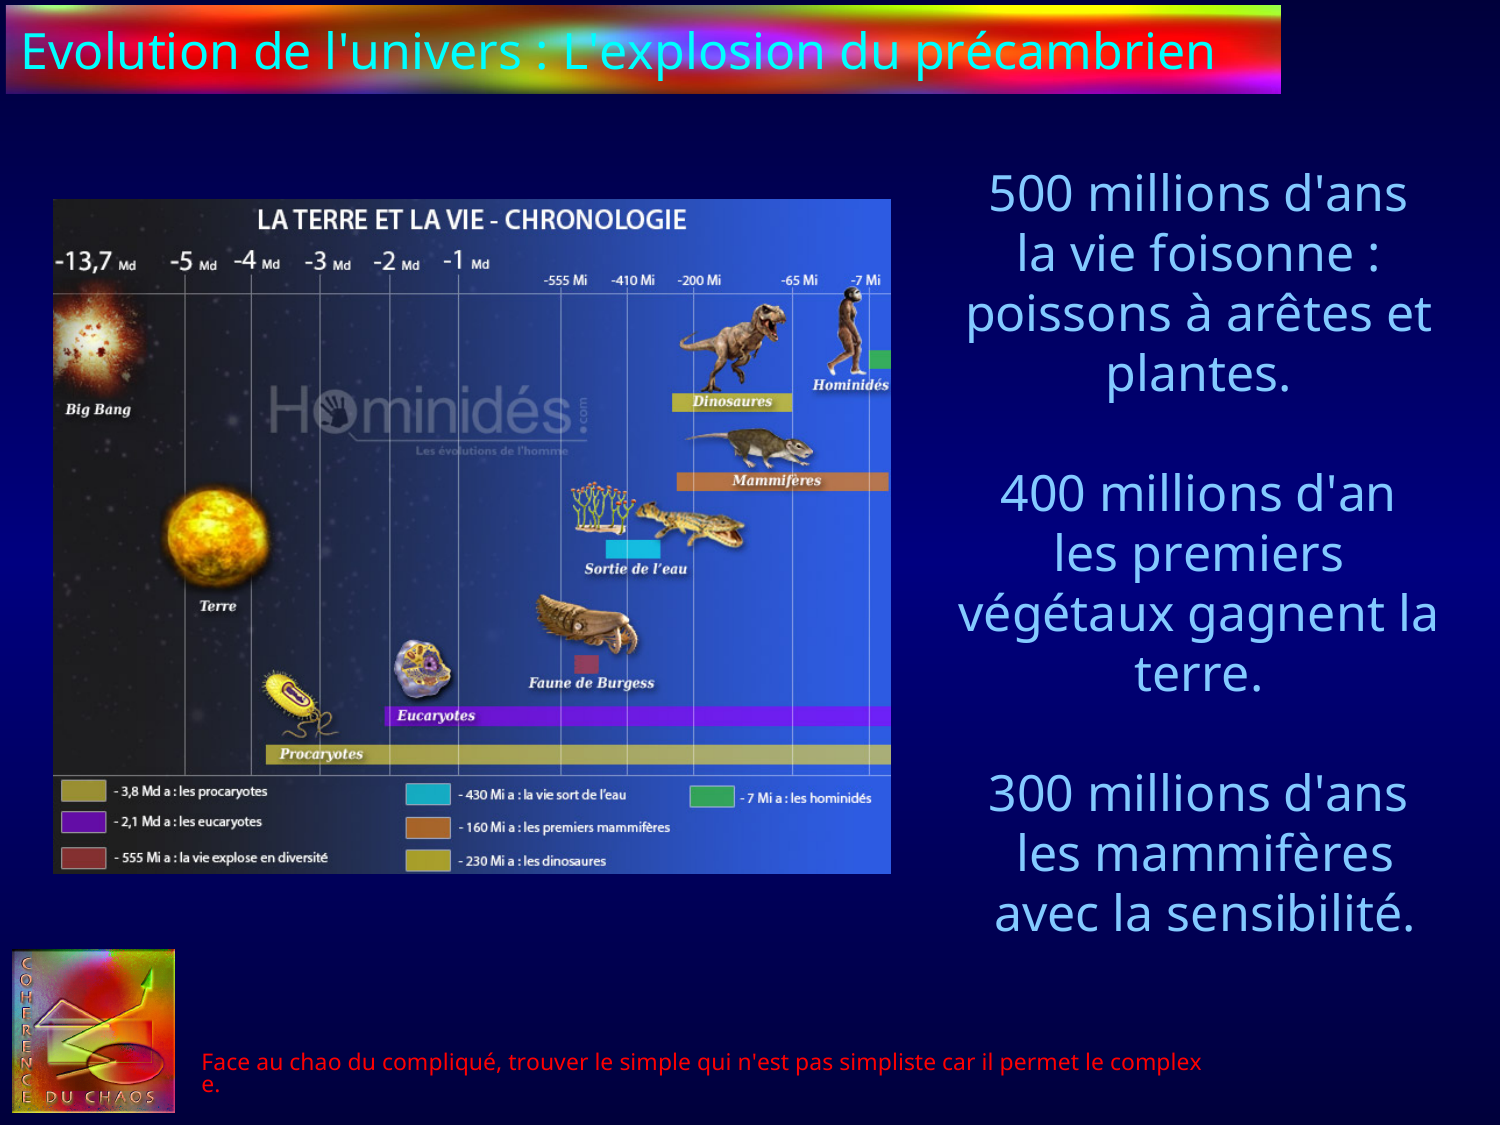

#
Evolution de l'univers : L'explosion du précambrien
500 millions d'ans
la vie foisonne : poissons à arêtes et plantes.
400 millions d'an
les premiers végétaux gagnent la terre.
300 millions d'ans
 les mammifères
 avec la sensibilité.
Face au chao du compliqué, trouver le simple qui n'est pas simpliste car il permet le complexe.